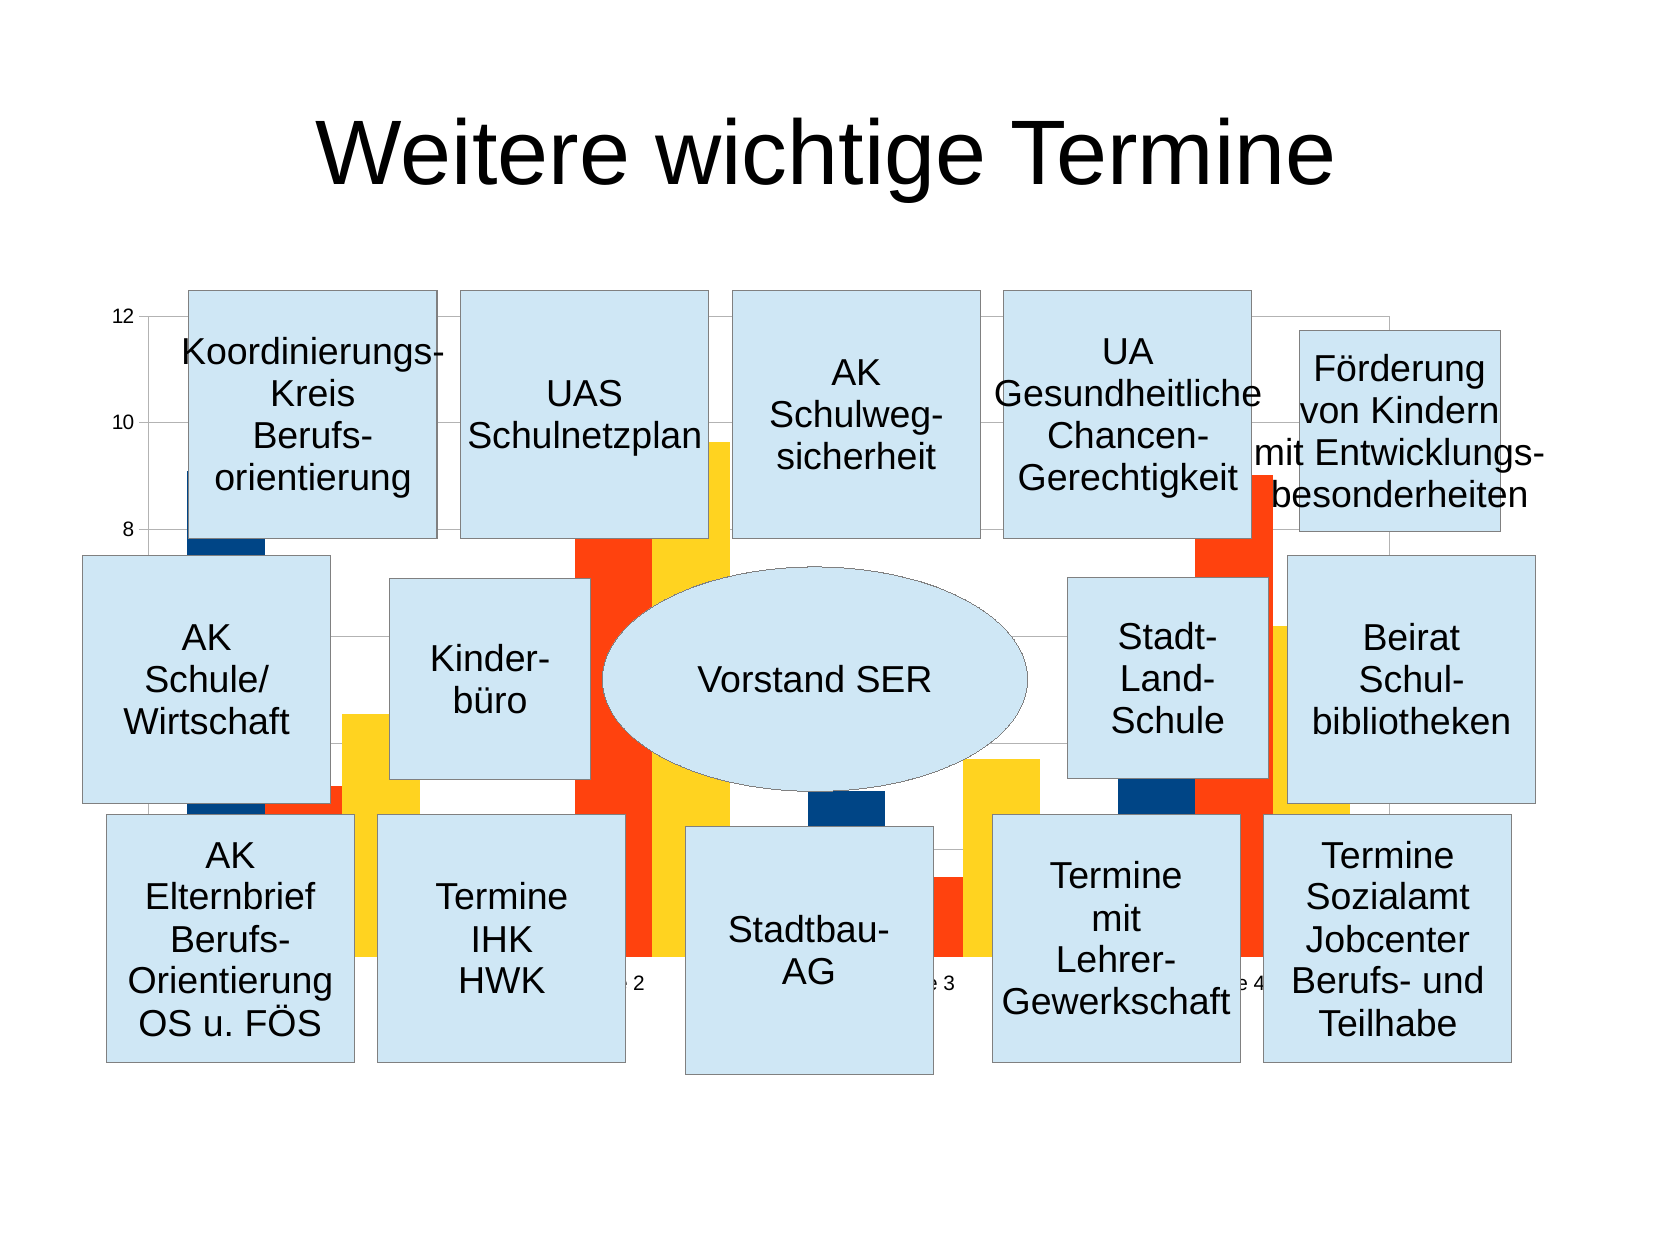

# Weitere wichtige Termine
Koordinierungs-
Kreis
Berufs-
orientierung
### Chart
| Category | Spalte 1 | Spalte 2 | Spalte 3 |
|---|---|---|---|
| Zeile 1 | 9.1 | 3.2 | 4.54 |
| Zeile 2 | 2.4 | 8.8 | 9.65 |
| Zeile 3 | 3.1 | 1.5 | 3.7 |
| Zeile 4 | 4.3 | 9.02 | 6.2 |
UAS
Schulnetzplan
AK
Schulweg-
sicherheit
UA
Gesundheitliche
Chancen-
Gerechtigkeit
Förderung
von Kindern
mit Entwicklungs-
besonderheiten
AK
Schule/
Wirtschaft
Beirat
Schul-
bibliotheken
Vorstand SER
Stadt-
Land-
Schule
Kinder-
büro
AK
Elternbrief
Berufs-
Orientierung
OS u. FÖS
Termine
IHK
HWK
Termine
mit
Lehrer-
Gewerkschaft
Termine
Sozialamt
Jobcenter
Berufs- und
Teilhabe
Stadtbau-
AG